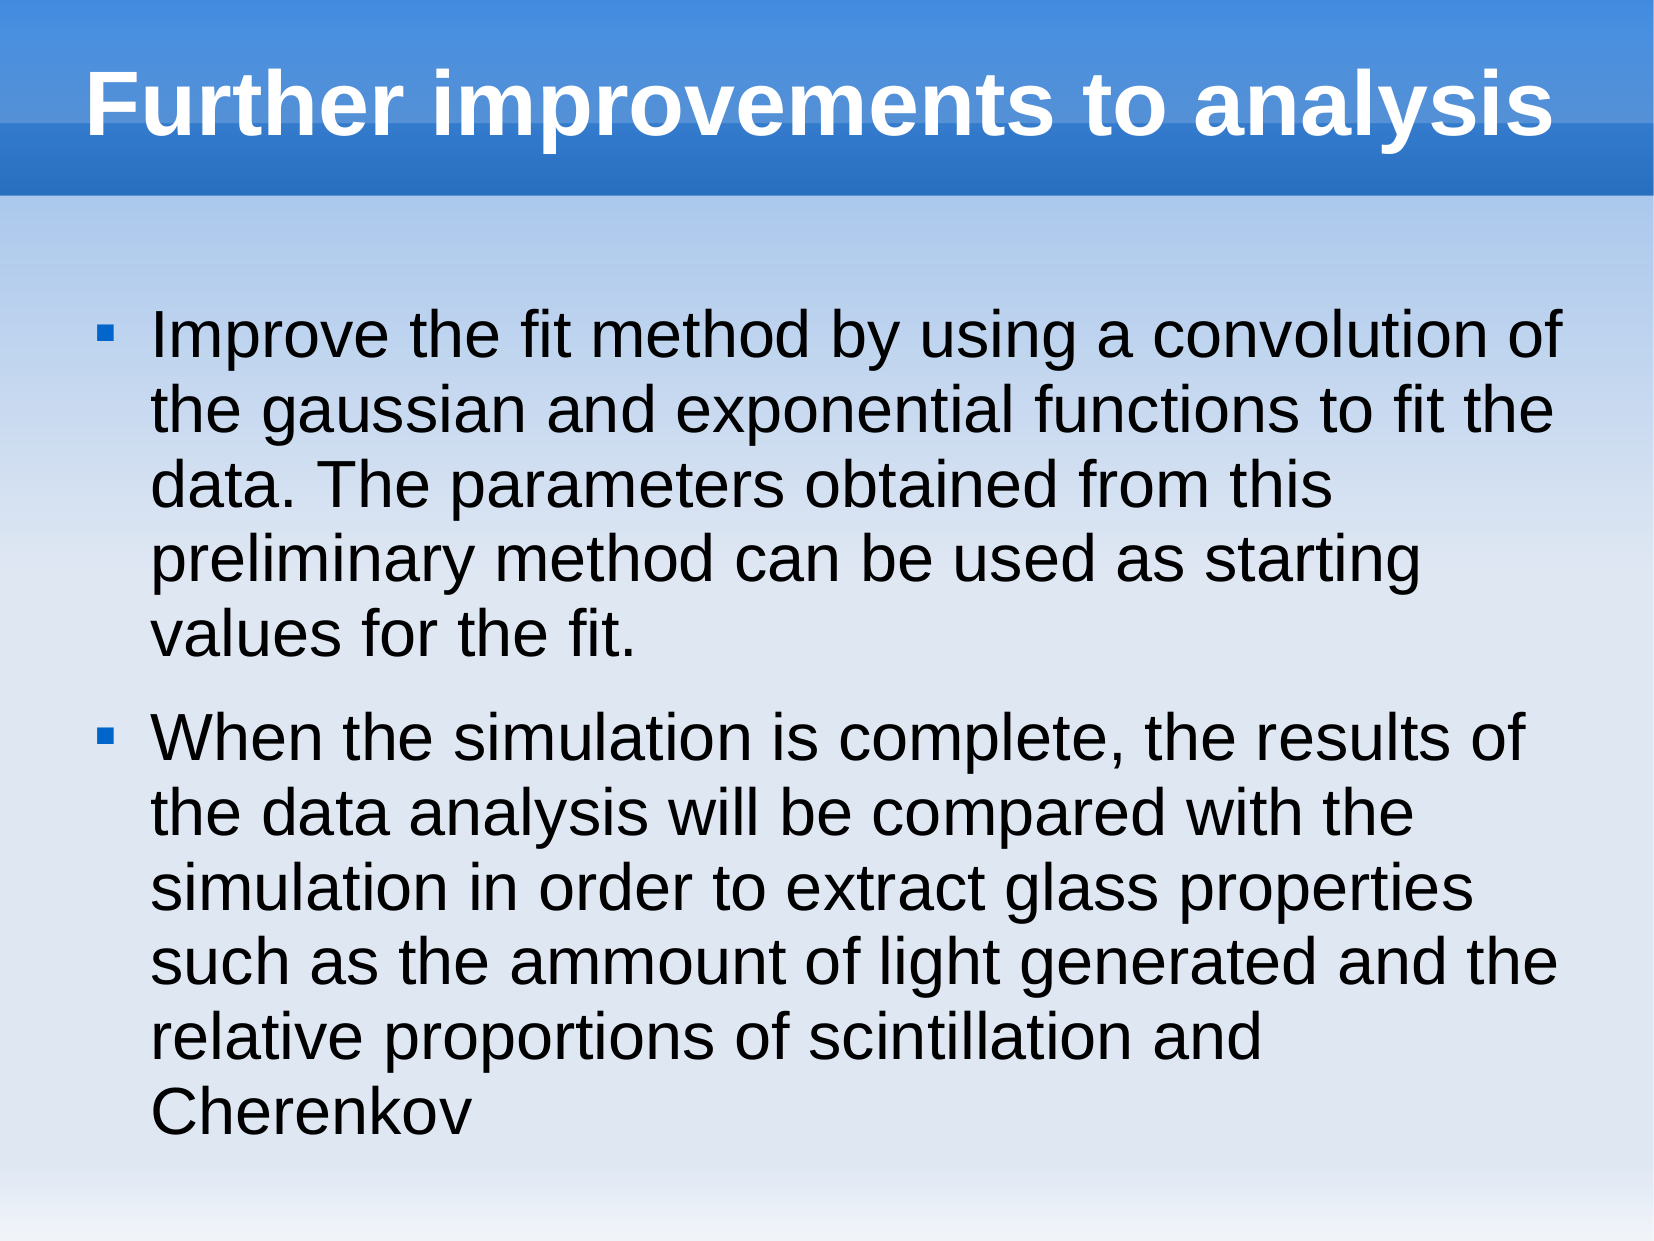

# Further improvements to analysis
Improve the fit method by using a convolution of the gaussian and exponential functions to fit the data. The parameters obtained from this preliminary method can be used as starting values for the fit.
When the simulation is complete, the results of the data analysis will be compared with the simulation in order to extract glass properties such as the ammount of light generated and the relative proportions of scintillation and Cherenkov